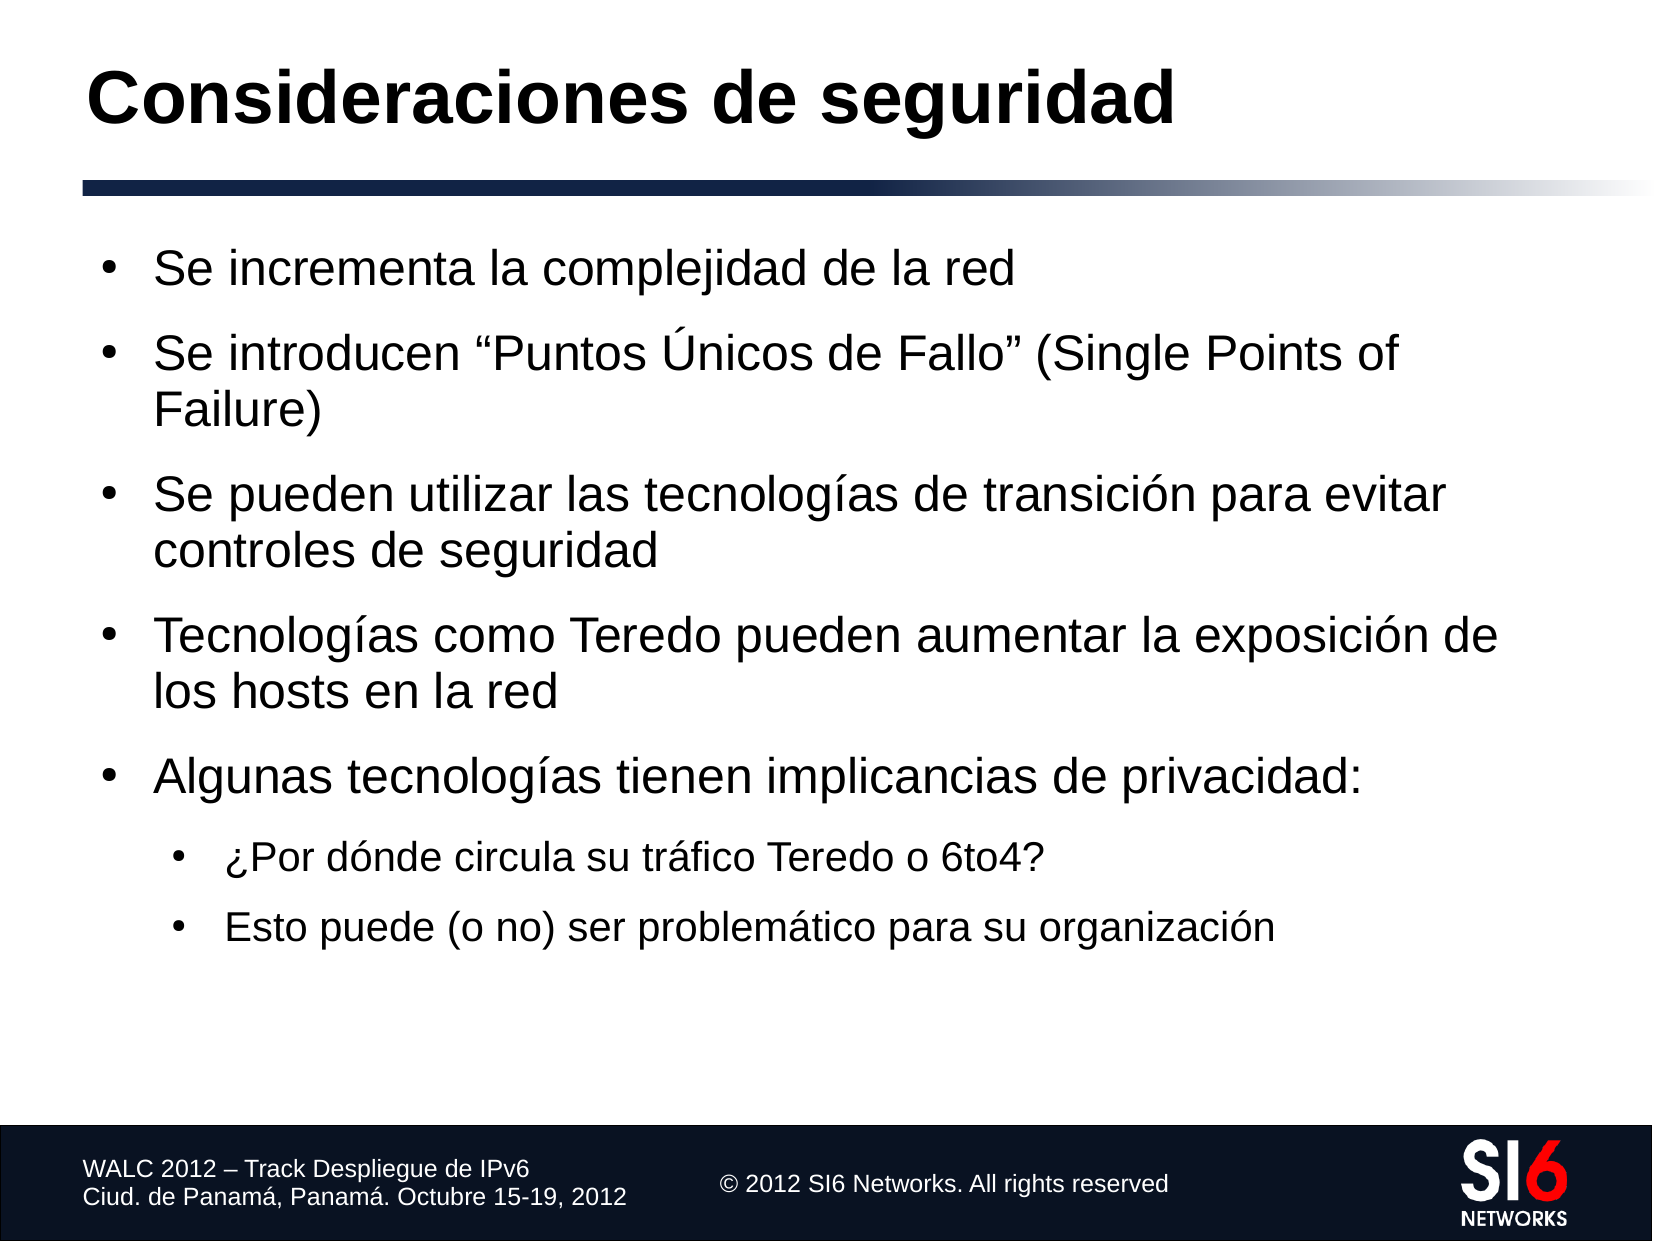

# Consideraciones de seguridad
Se incrementa la complejidad de la red
Se introducen “Puntos Únicos de Fallo” (Single Points of Failure)
Se pueden utilizar las tecnologías de transición para evitar controles de seguridad
Tecnologías como Teredo pueden aumentar la exposición de los hosts en la red
Algunas tecnologías tienen implicancias de privacidad:
¿Por dónde circula su tráfico Teredo o 6to4?
Esto puede (o no) ser problemático para su organización
Congreso de Seguridad en Computo 2011